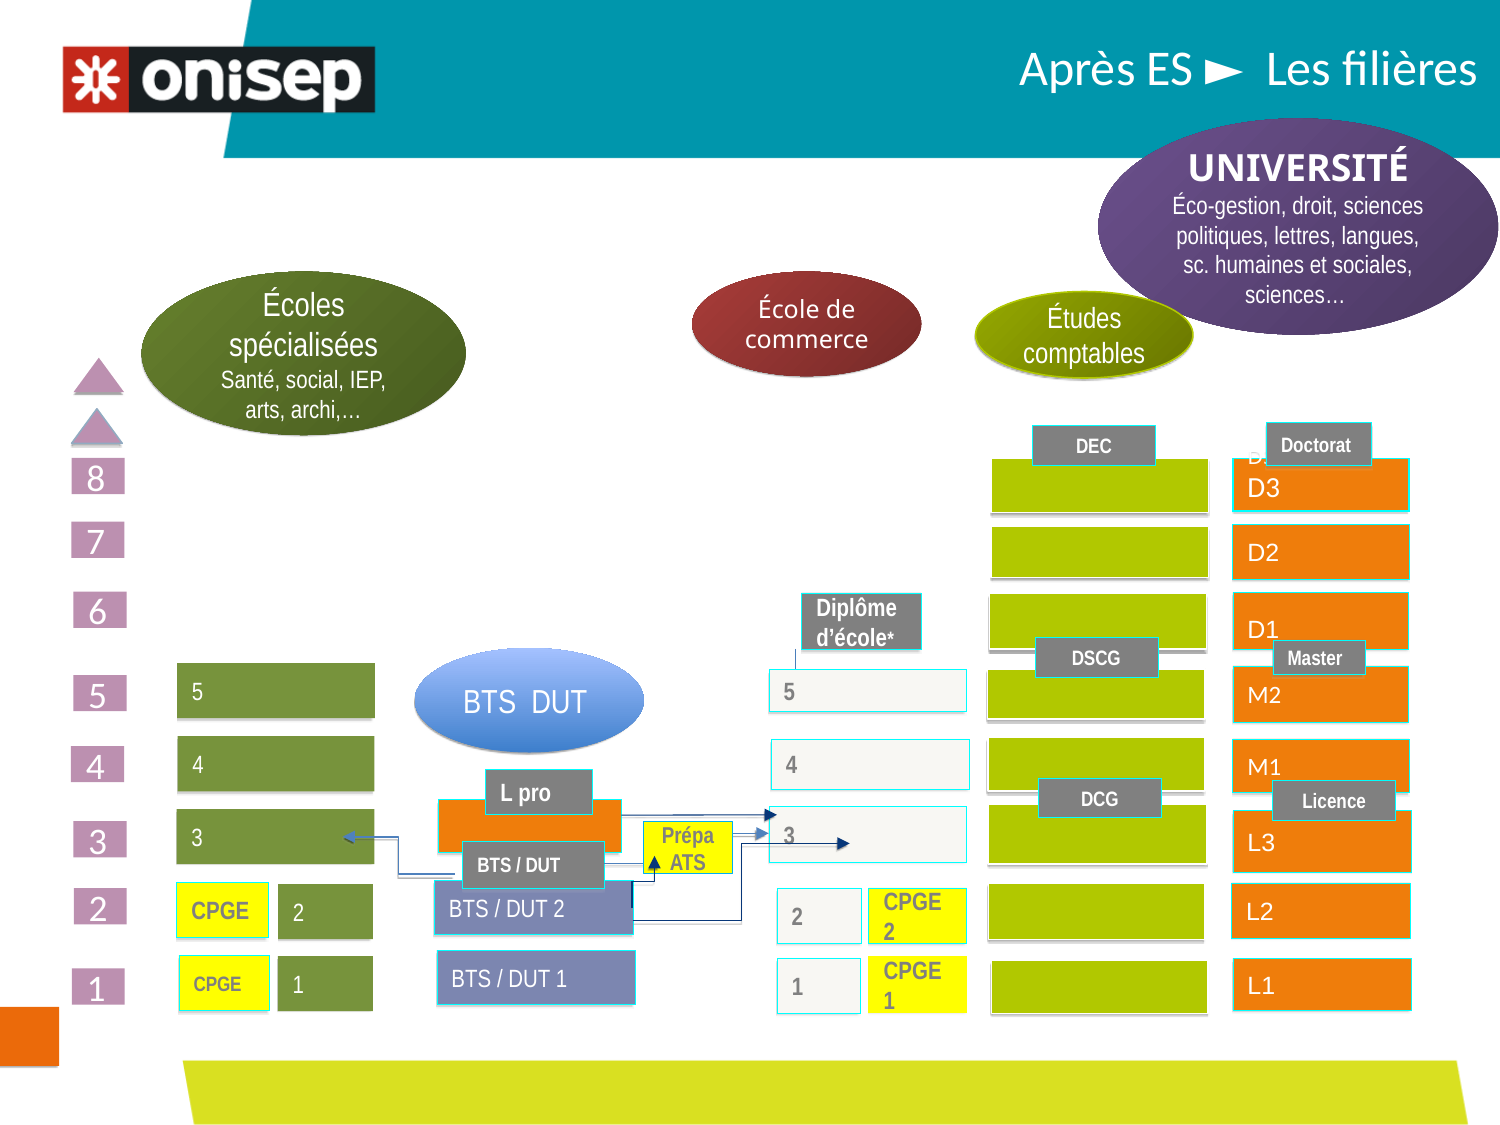

Après ES ► Les filières
UNIVERSITÉ
Éco-gestion, droit, sciences politiques, lettres, langues, sc. humaines et sociales, sciences…
Écoles spécialisées
Santé, social, IEP, arts, archi,…
École de commerce
Études comptables
Doctorat
DEC
8
D3
D3
7
D2
6
D1
Diplôme d’école*
DSCG
Master
BTS DUT
5
M2
5
5
4
4
M1
4
L pro
DCG
Licence
3
3
L3
3
Prépa ATS
BTS / DUT
BTS / DUT 2
CPGE
L2
2
2
CPGE 2
2
S
BTS / DUT 1
CPGE
1
CPGE 1
1
L1
1